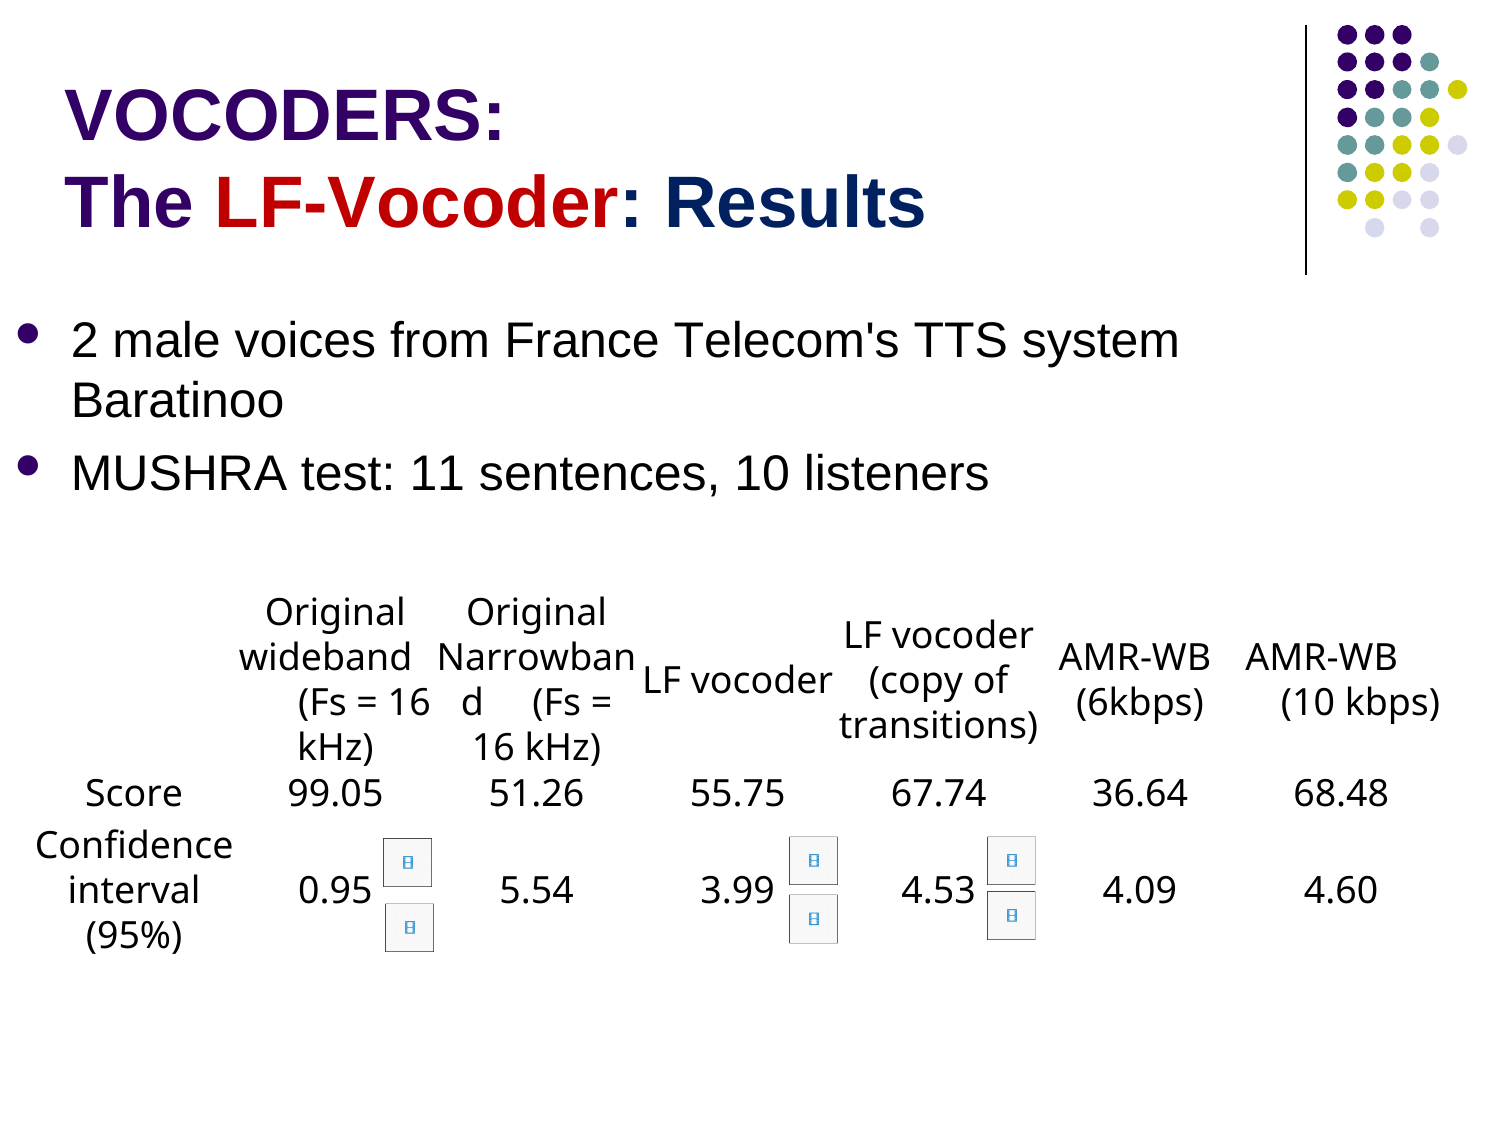

VOCODERS:
The LF-Vocoder: Results
2 male voices from France Telecom's TTS system Baratinoo
MUSHRA test: 11 sentences, 10 listeners
| | Original wideband (Fs = 16 kHz) | Original Narrowband (Fs = 16 kHz) | LF vocoder | LF vocoder (copy of transitions) | AMR-WB (6kbps) | AMR-WB (10 kbps) |
| --- | --- | --- | --- | --- | --- | --- |
| Score | 99.05 | 51.26 | 55.75 | 67.74 | 36.64 | 68.48 |
| Confidence interval (95%) | 0.95 | 5.54 | 3.99 | 4.53 | 4.09 | 4.60 |